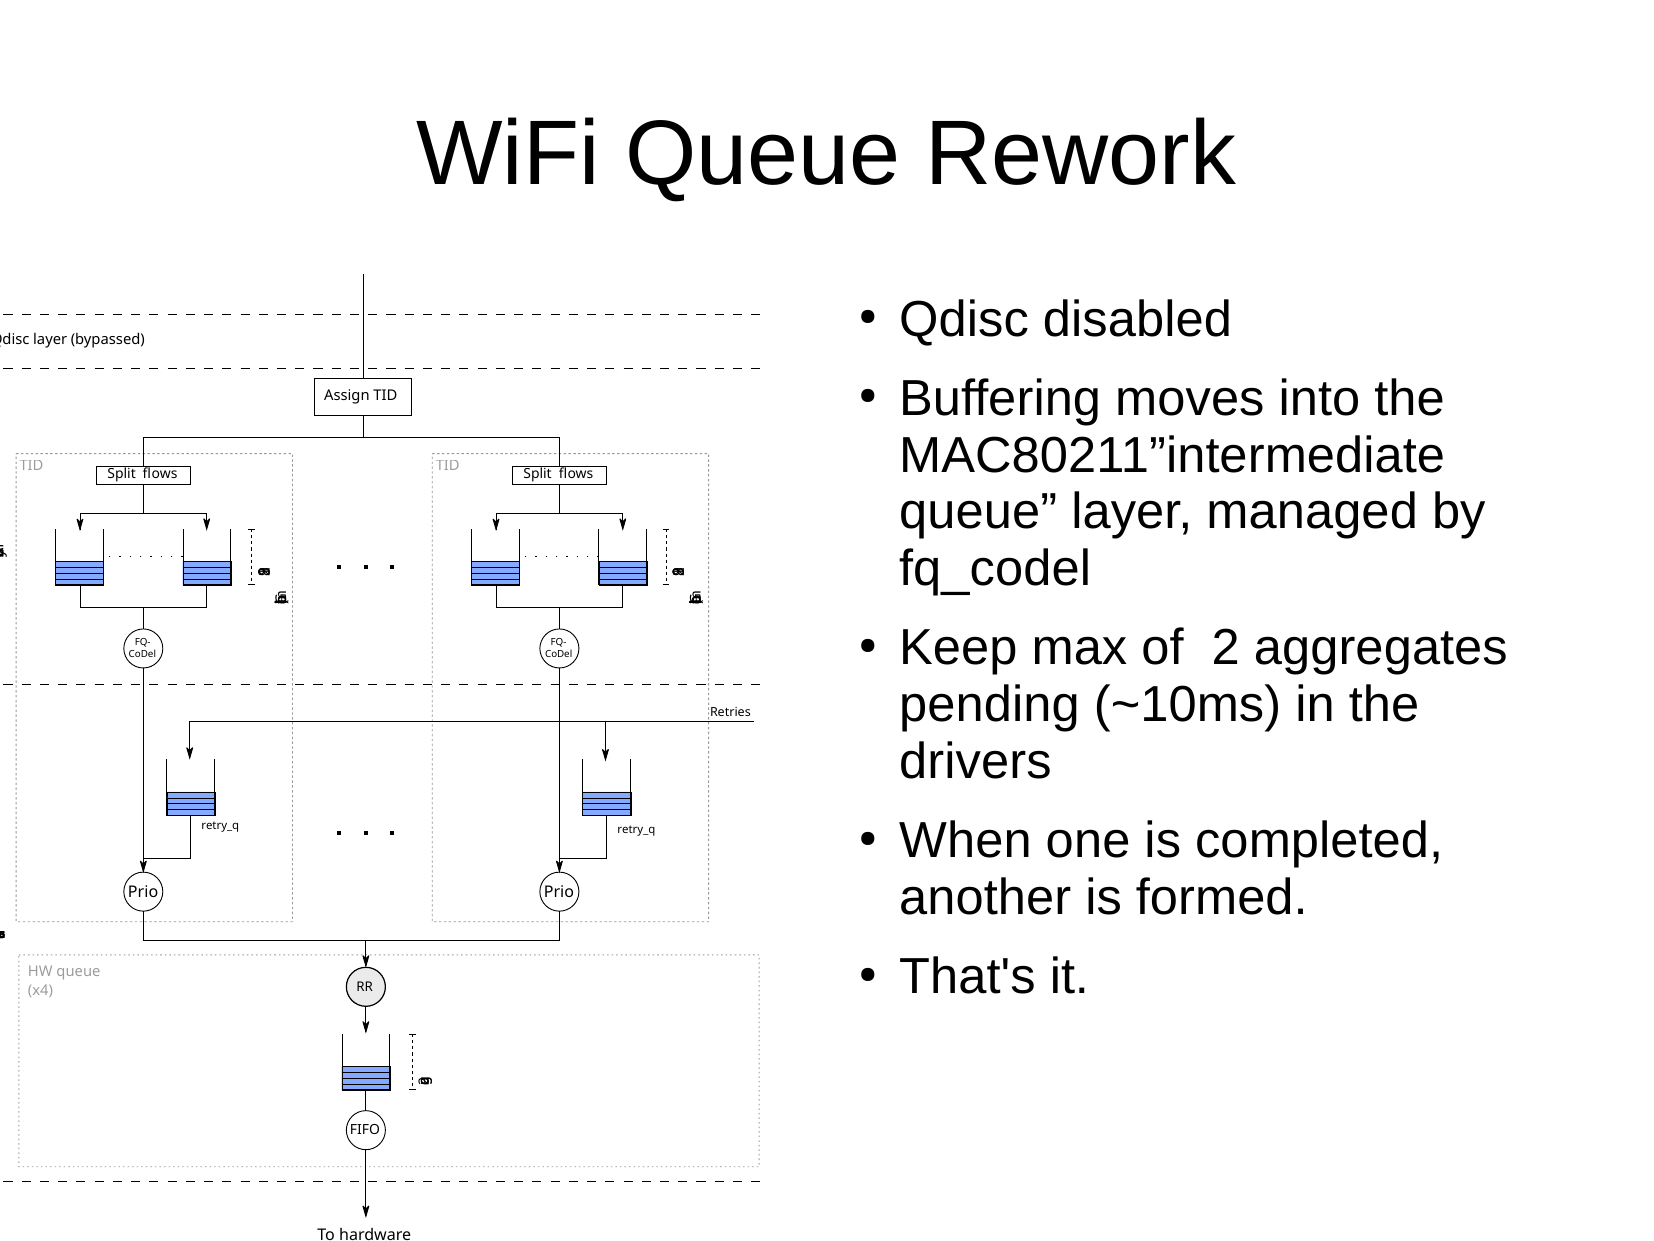

# WiFi Queue Rework
Qdisc disabled
Buffering moves into the MAC80211”intermediate queue” layer, managed by fq_codel
Keep max of 2 aggregates pending (~10ms) in the drivers
When one is completed, another is formed.
That's it.